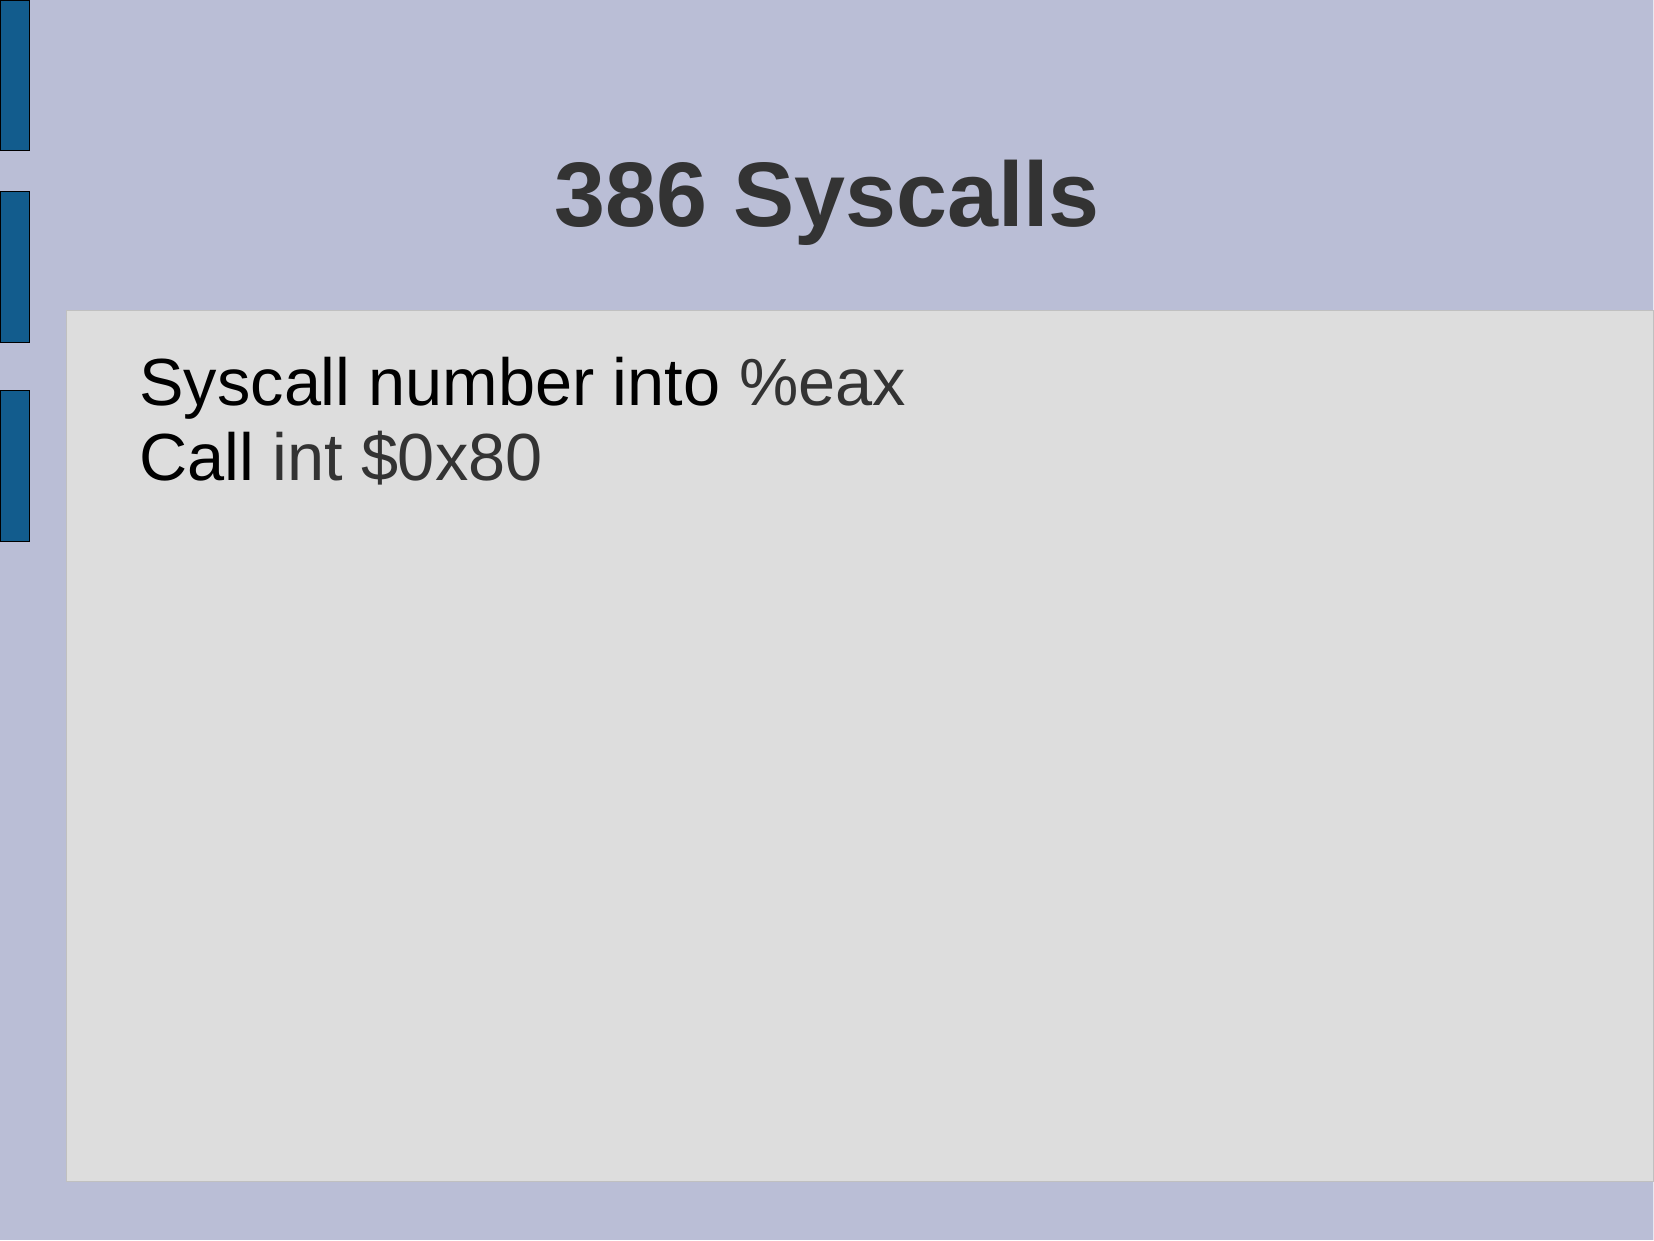

# 386 Syscalls
Syscall number into %eax
Call int $0x80